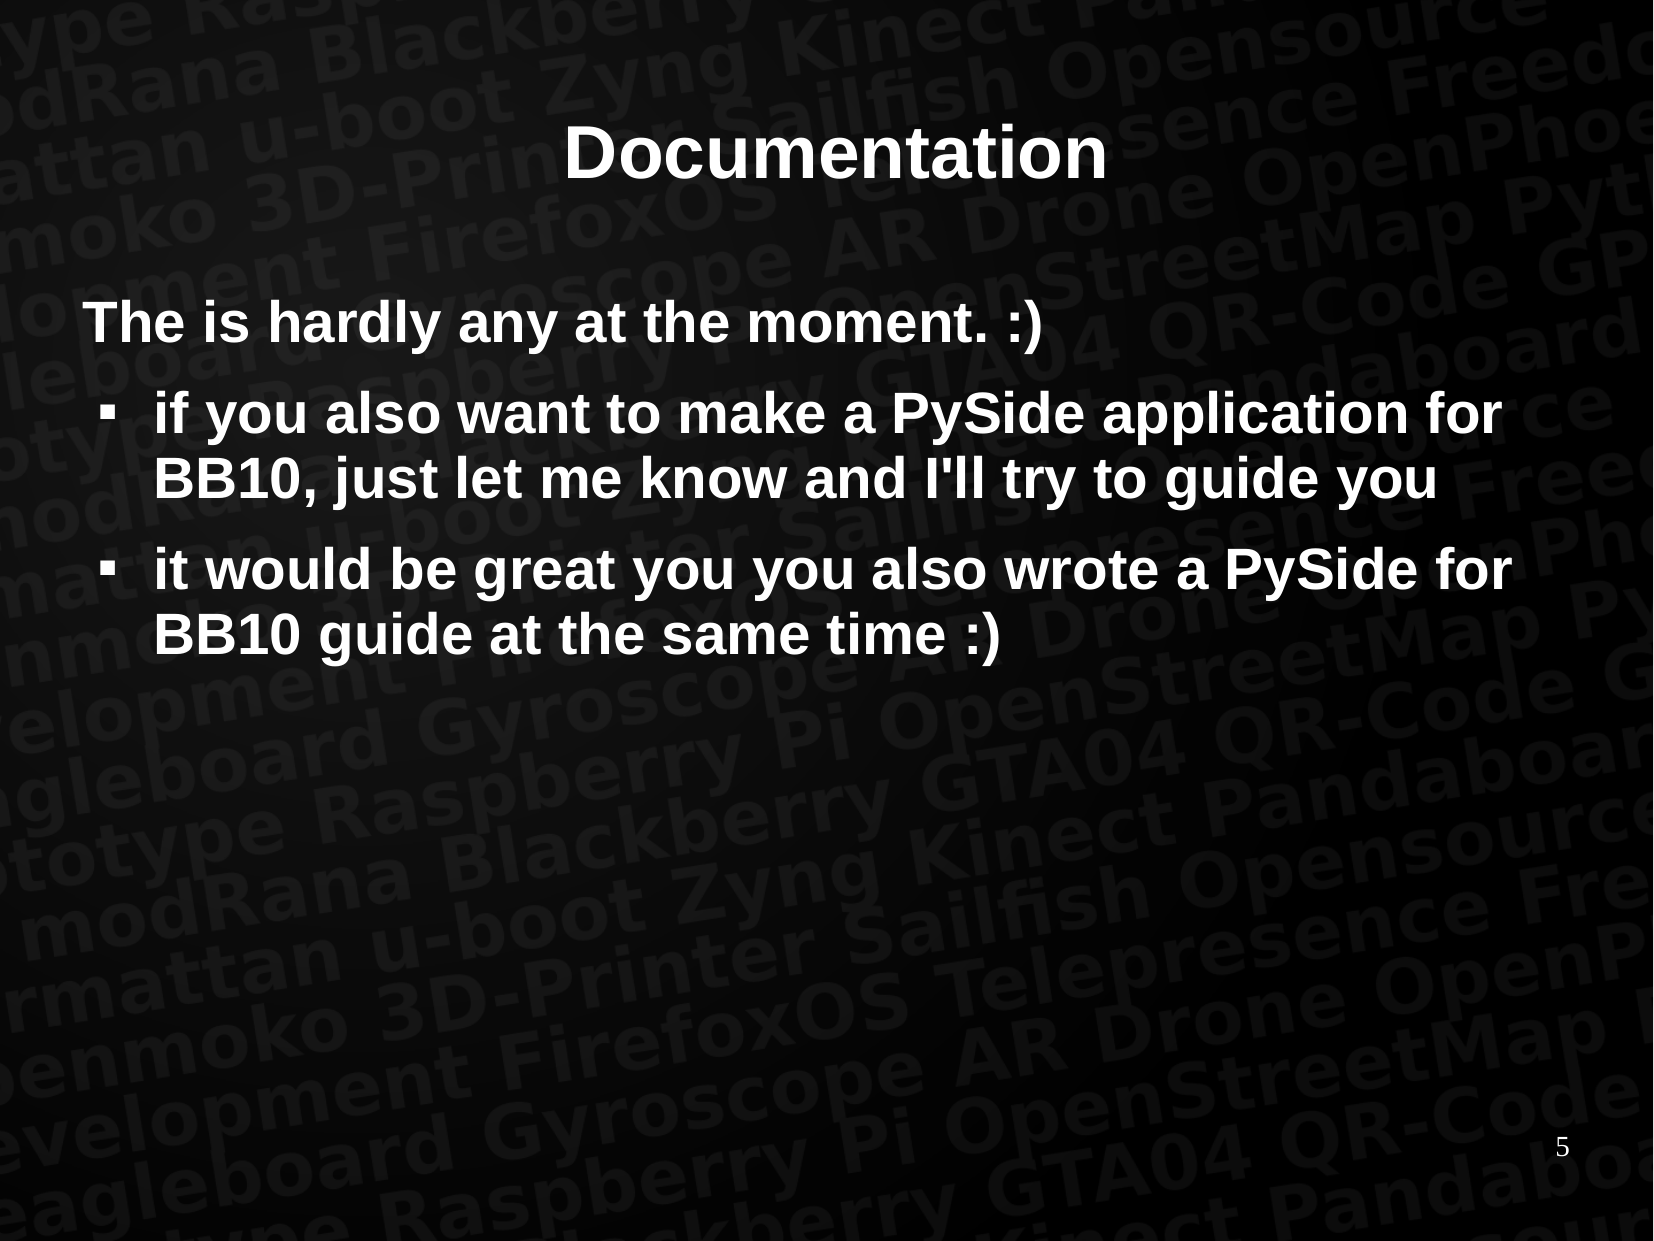

# Documentation
The is hardly any at the moment. :)
if you also want to make a PySide application for BB10, just let me know and I'll try to guide you
it would be great you you also wrote a PySide for BB10 guide at the same time :)
5